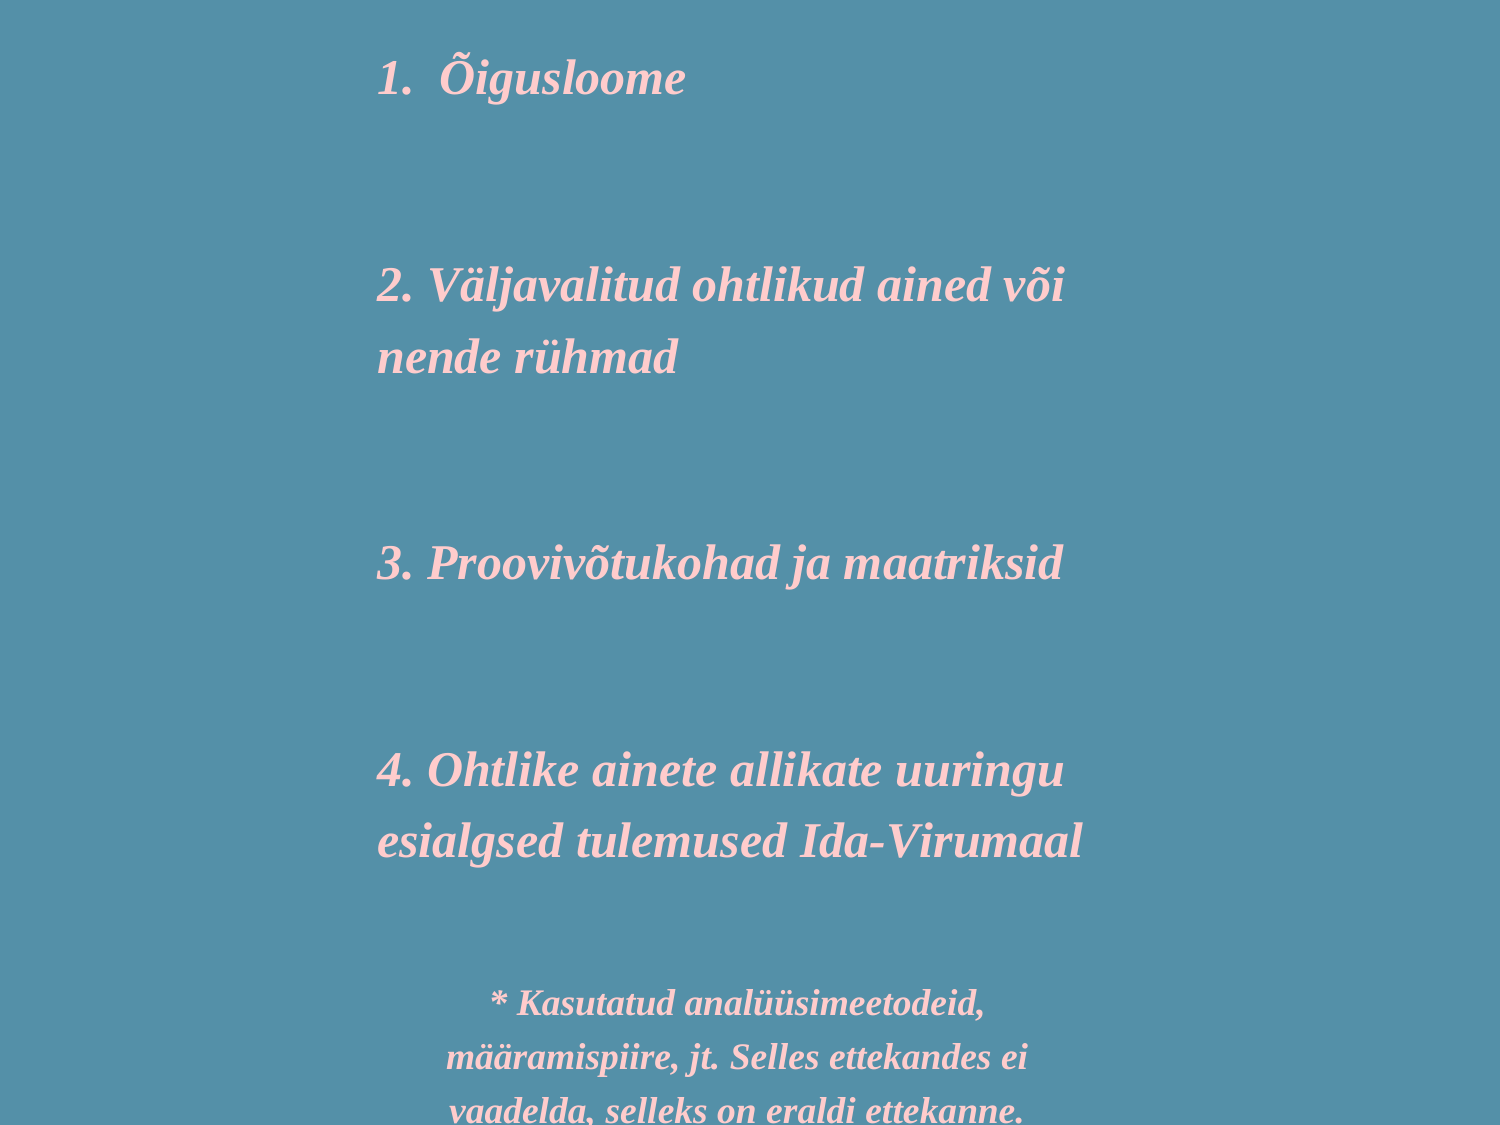

1.  Õigusloome
2. Väljavalitud ohtlikud ained või nende rühmad
3. Proovivõtukohad ja maatriksid
4. Ohtlike ainete allikate uuringu esialgsed tulemused Ida-Virumaal
* Kasutatud analüüsimeetodeid, määramispiire, jt. Selles ettekandes ei vaadelda, selleks on eraldi ettekanne.